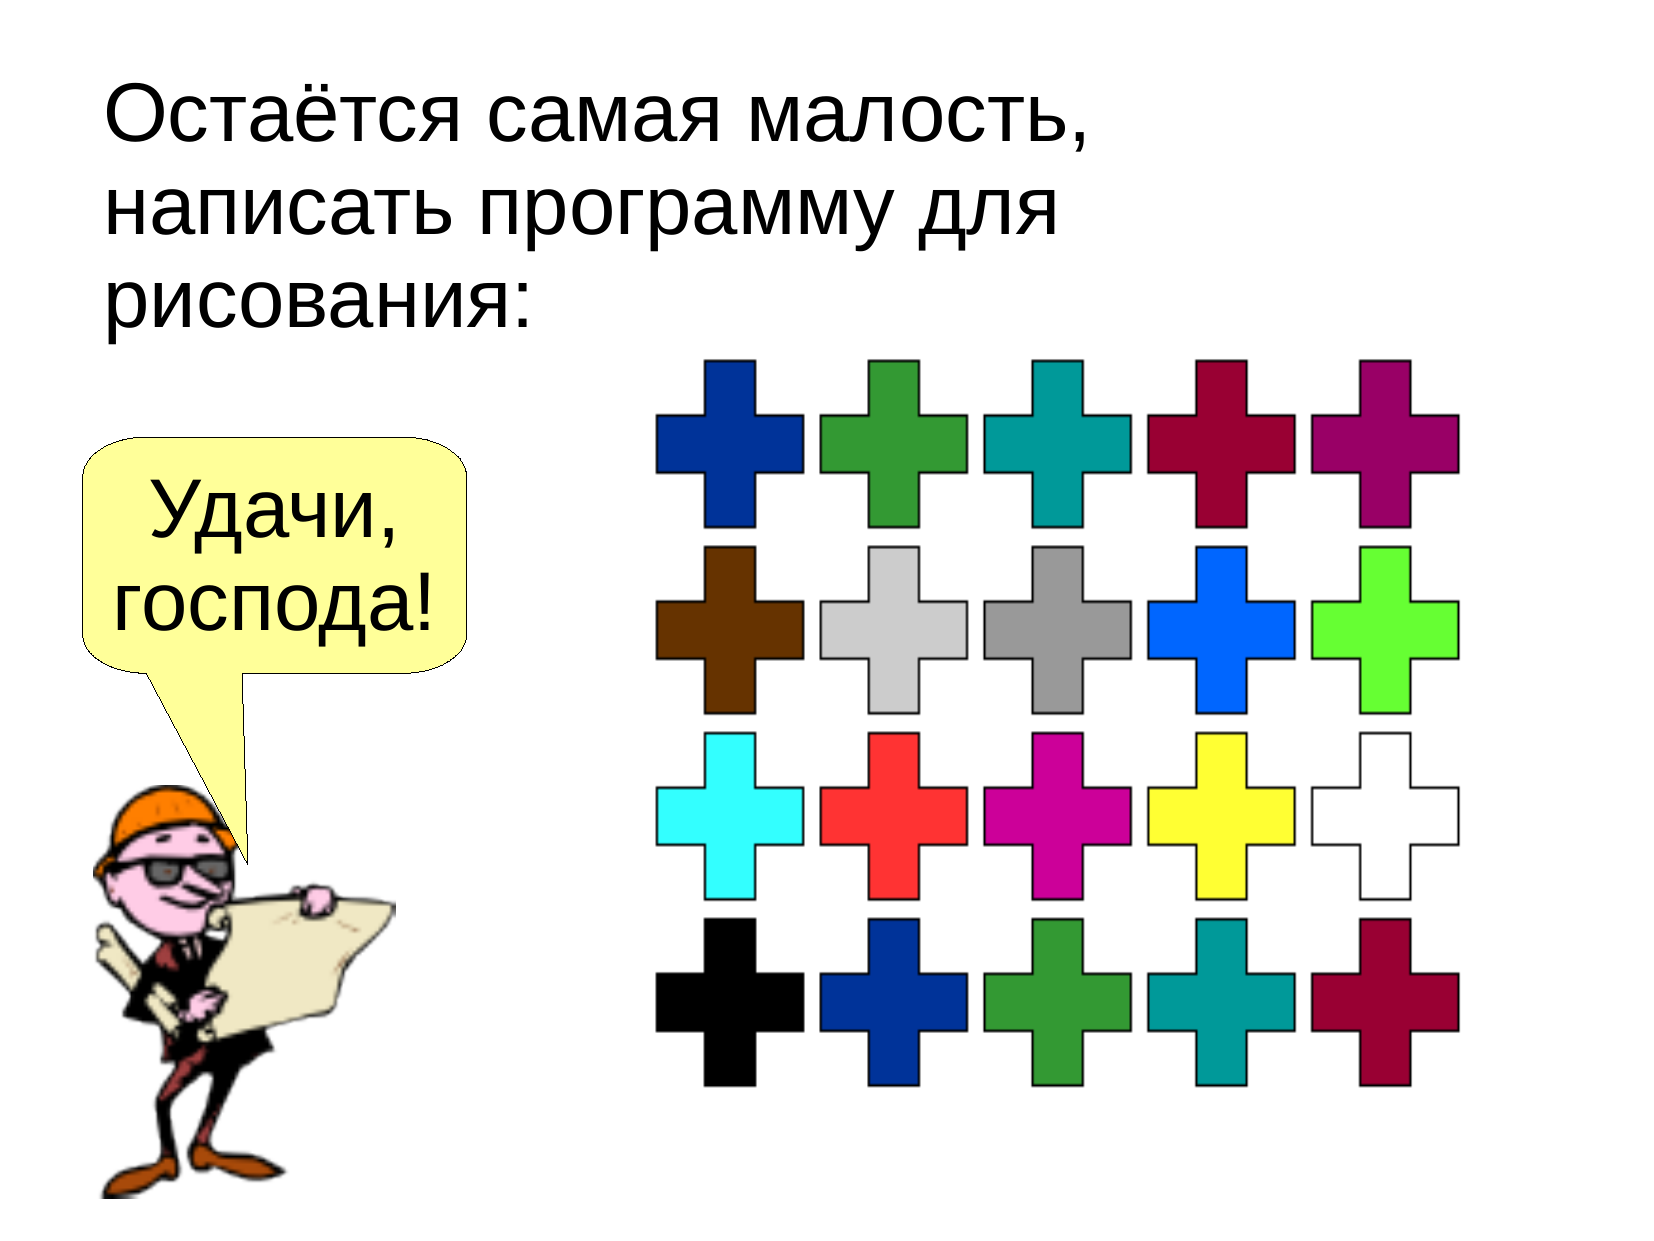

Остаётся самая малость,
написать программу для
рисования:
Удачи,
господа!